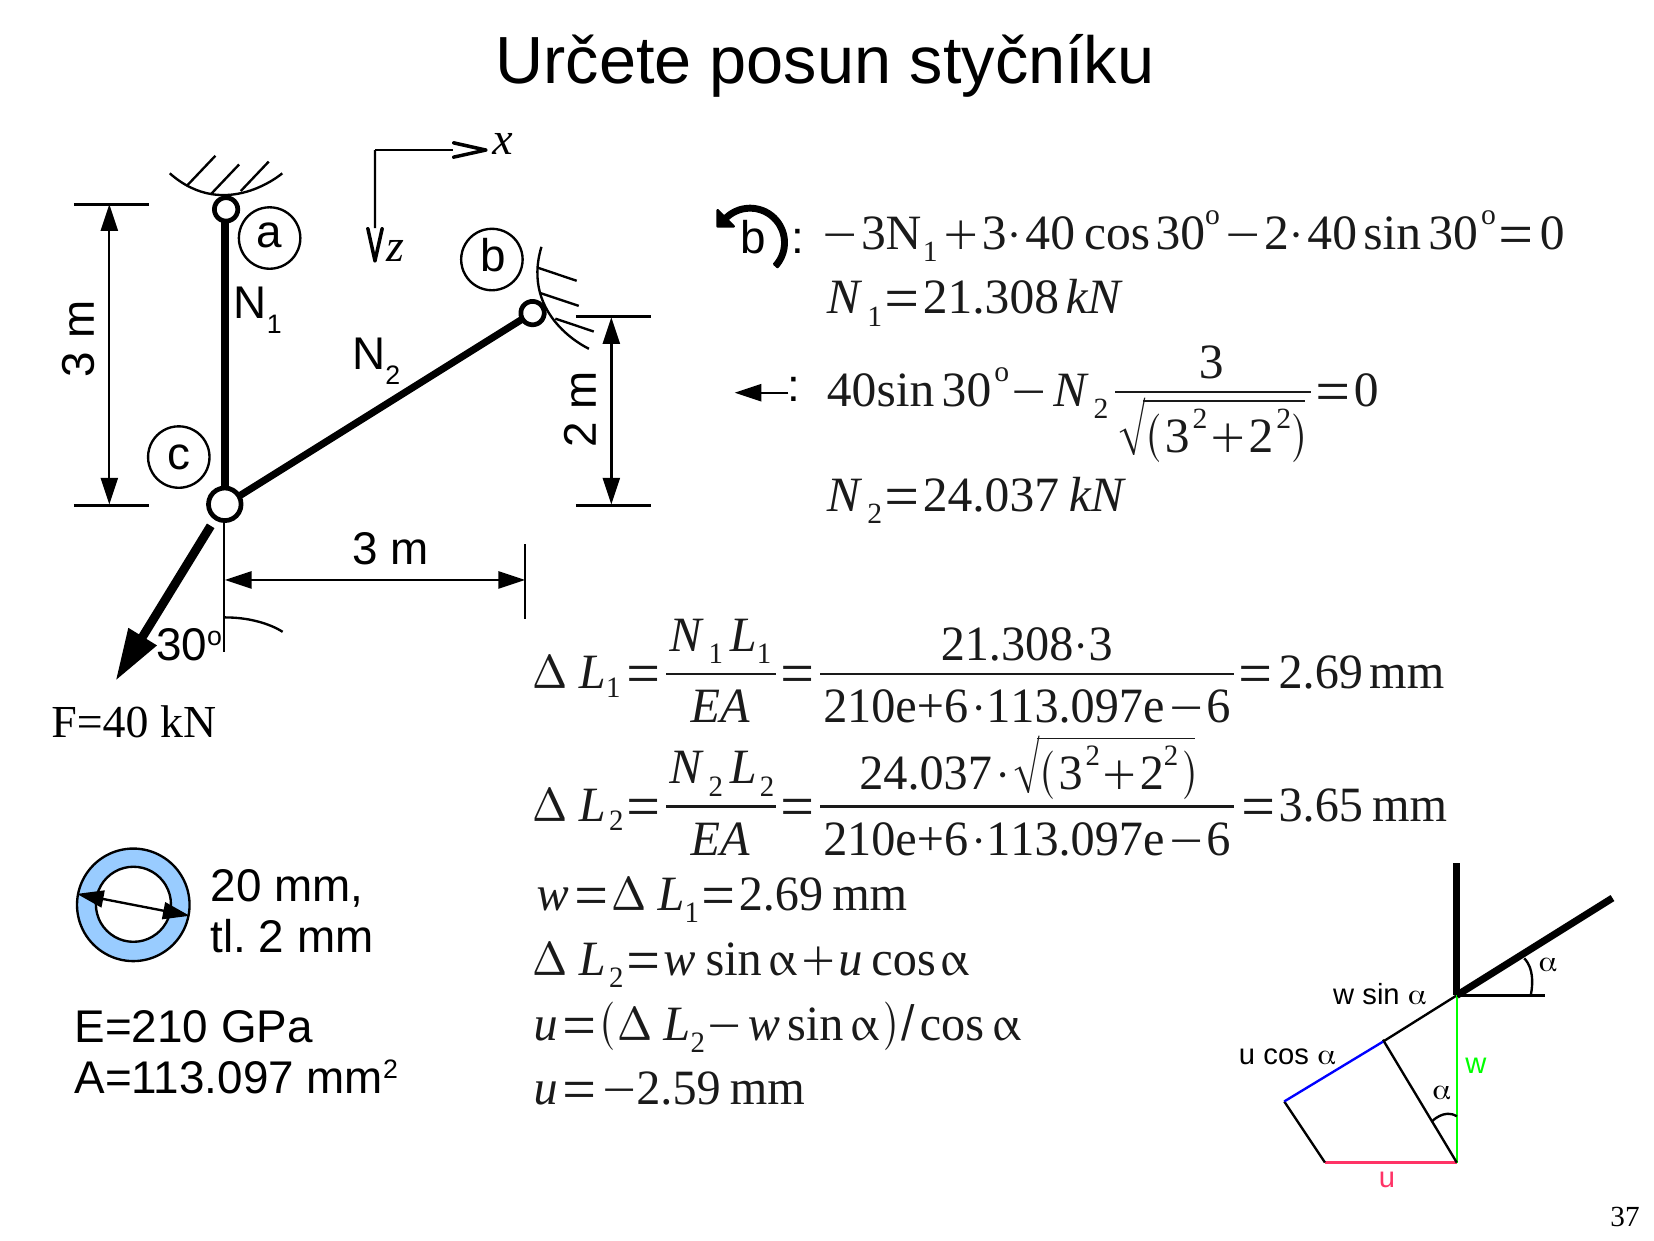

# Určete posun styčníku
x
a
b :
z
b
N1
3 m
N2
:
2 m
c
3 m
30o
F=40 kN
20 mm,
tl. 2 mm
a
w sin a
E=210 GPa
A=113.097 mm2
u cos a
w
a
u
37